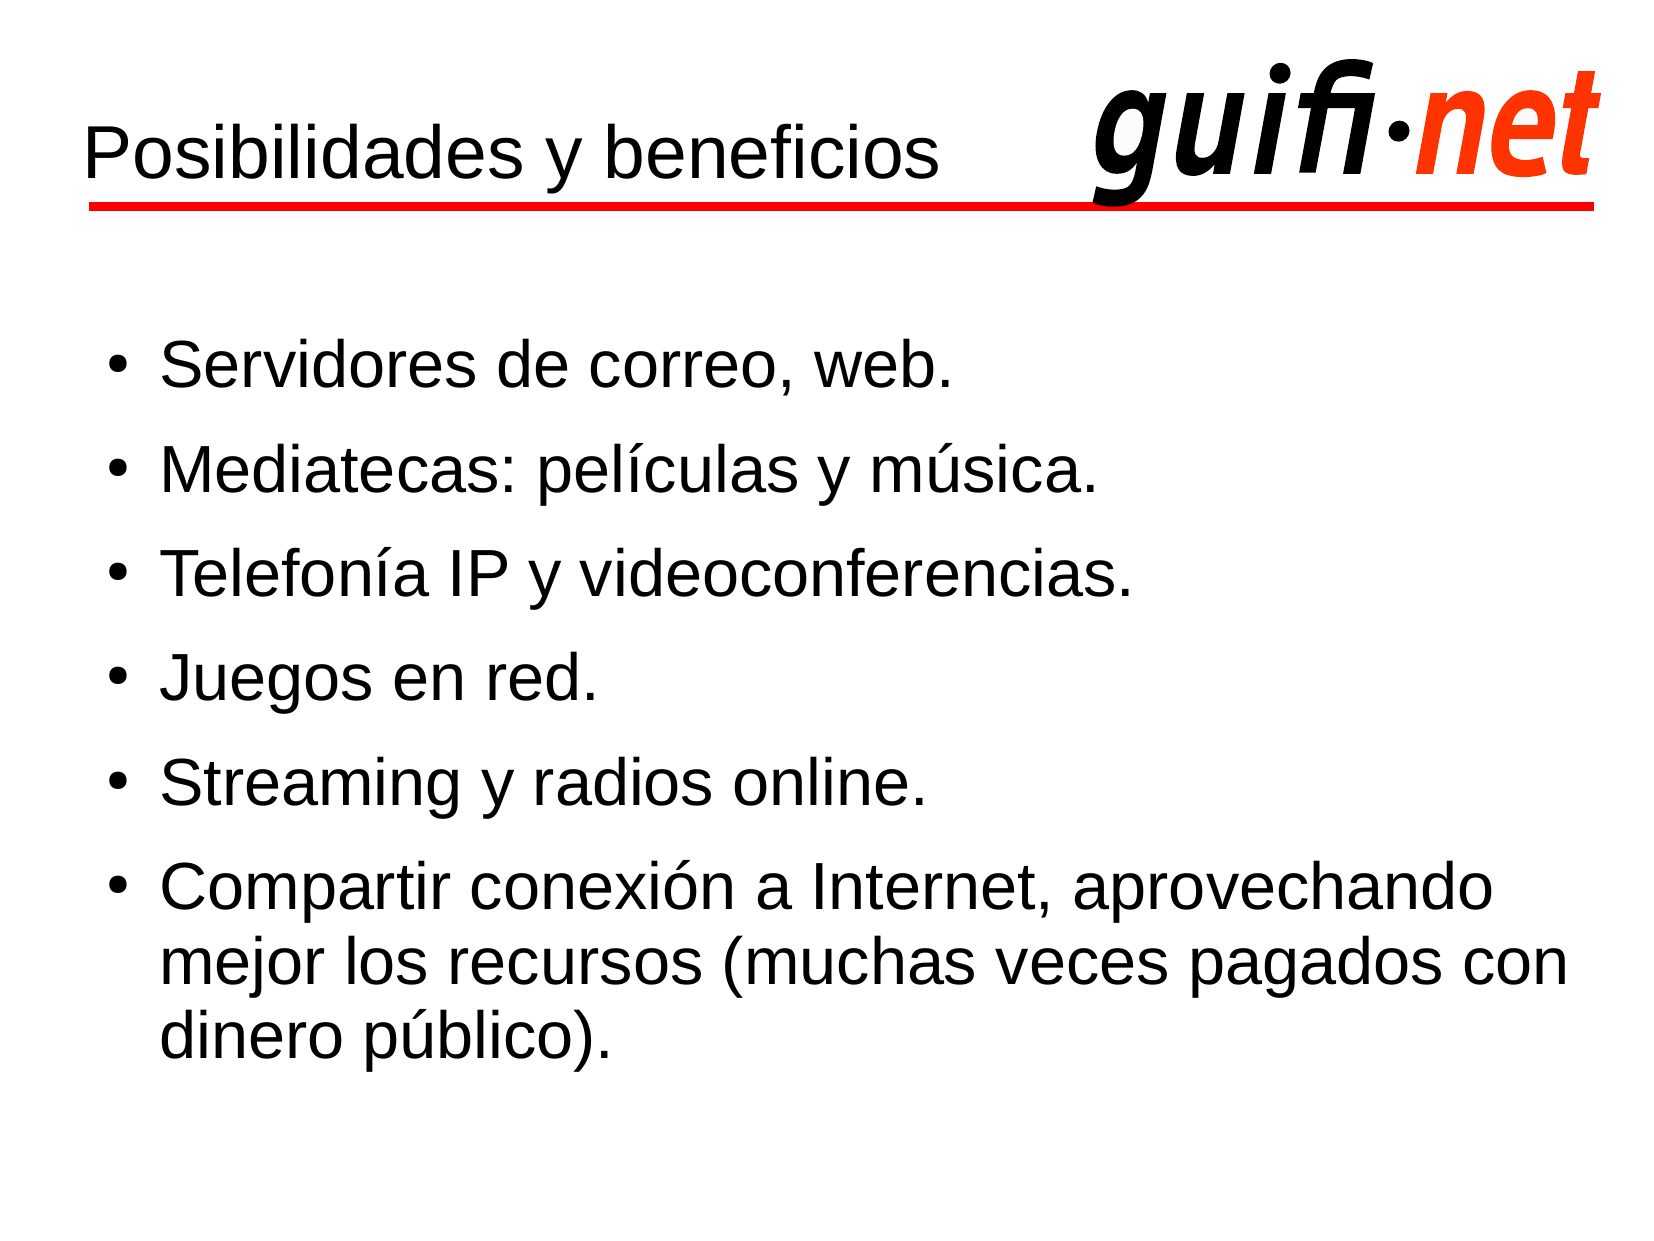

# Posibilidades y beneficios
Servidores de correo, web.
Mediatecas: películas y música.
Telefonía IP y videoconferencias.
Juegos en red.
Streaming y radios online.
Compartir conexión a Internet, aprovechando mejor los recursos (muchas veces pagados con dinero público).